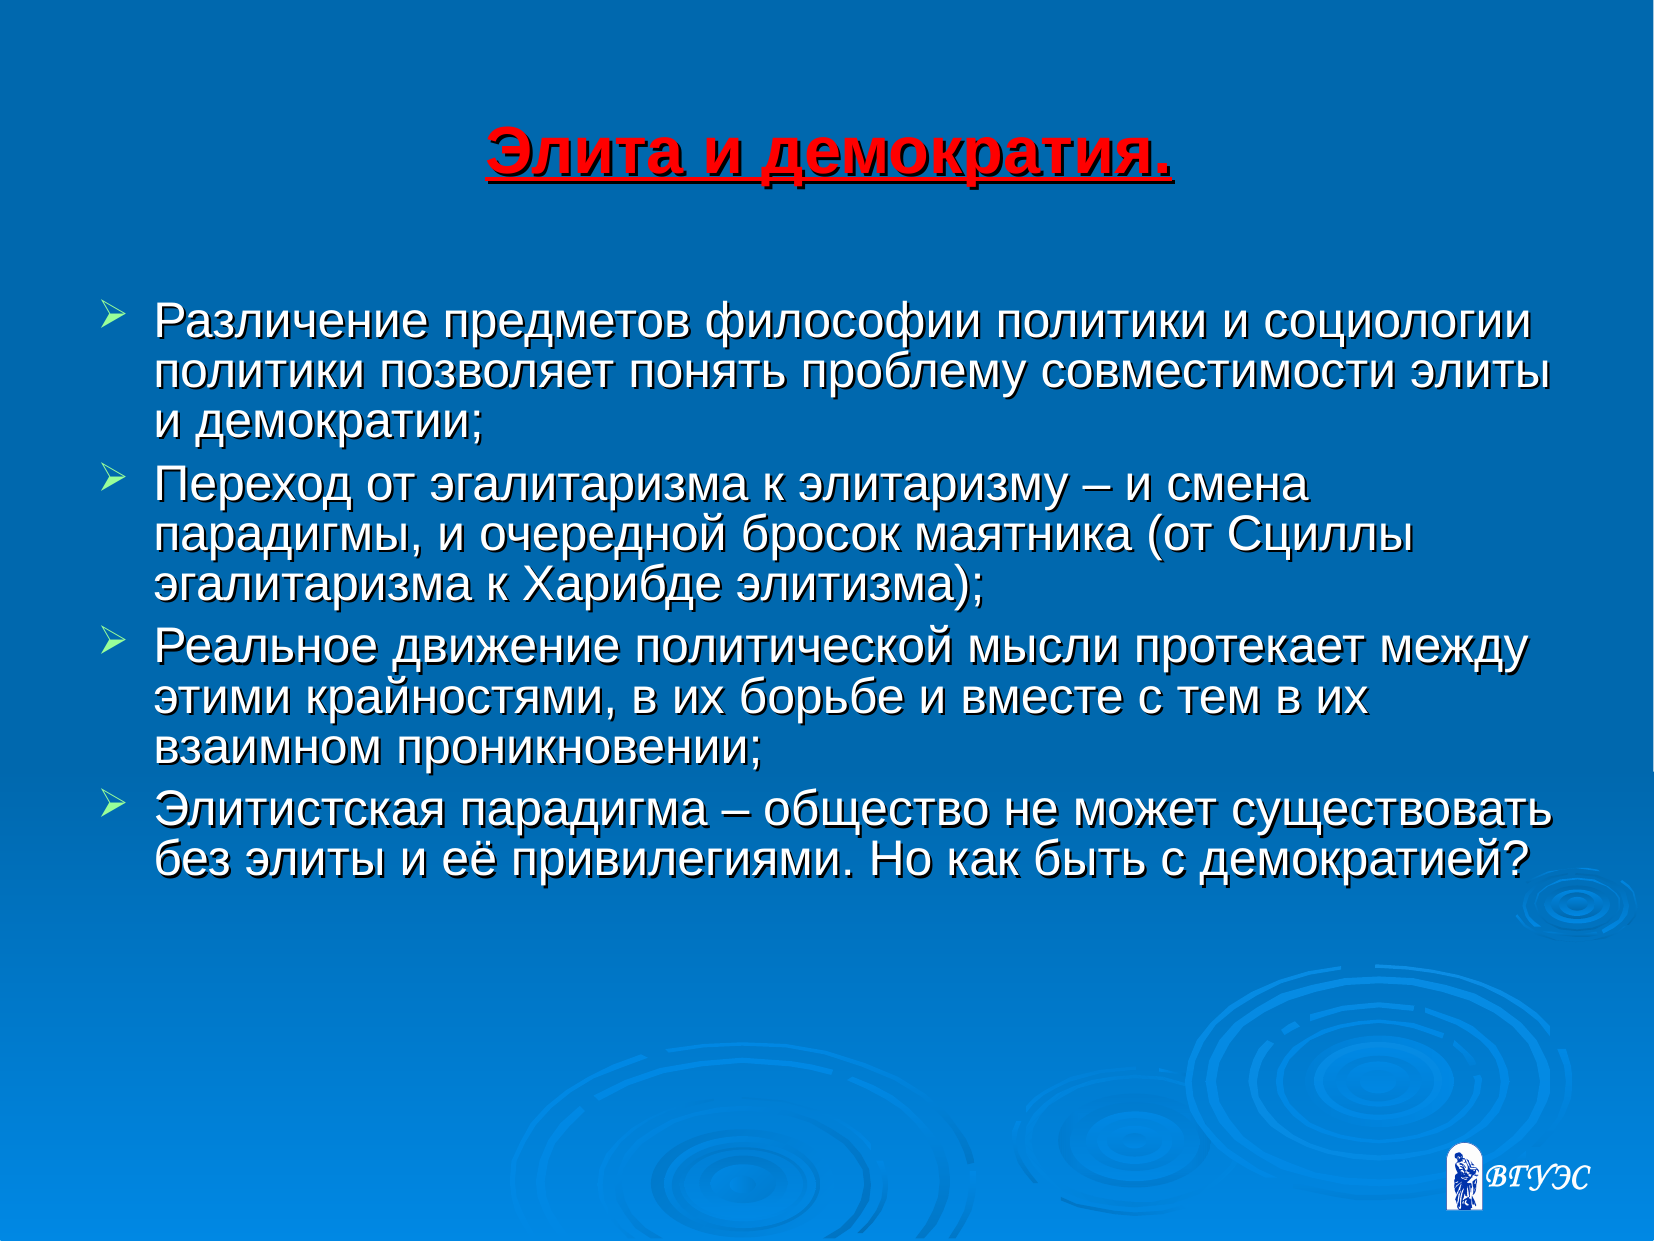

# Элита и демократия.
Различение предметов философии политики и социологии политики позволяет понять проблему совместимости элиты и демократии;
Переход от эгалитаризма к элитаризму – и смена парадигмы, и очередной бросок маятника (от Сциллы эгалитаризма к Харибде элитизма);
Реальное движение политической мысли протекает между этими крайностями, в их борьбе и вместе с тем в их взаимном проникновении;
Элитистская парадигма – общество не может существовать без элиты и её привилегиями. Но как быть с демократией?